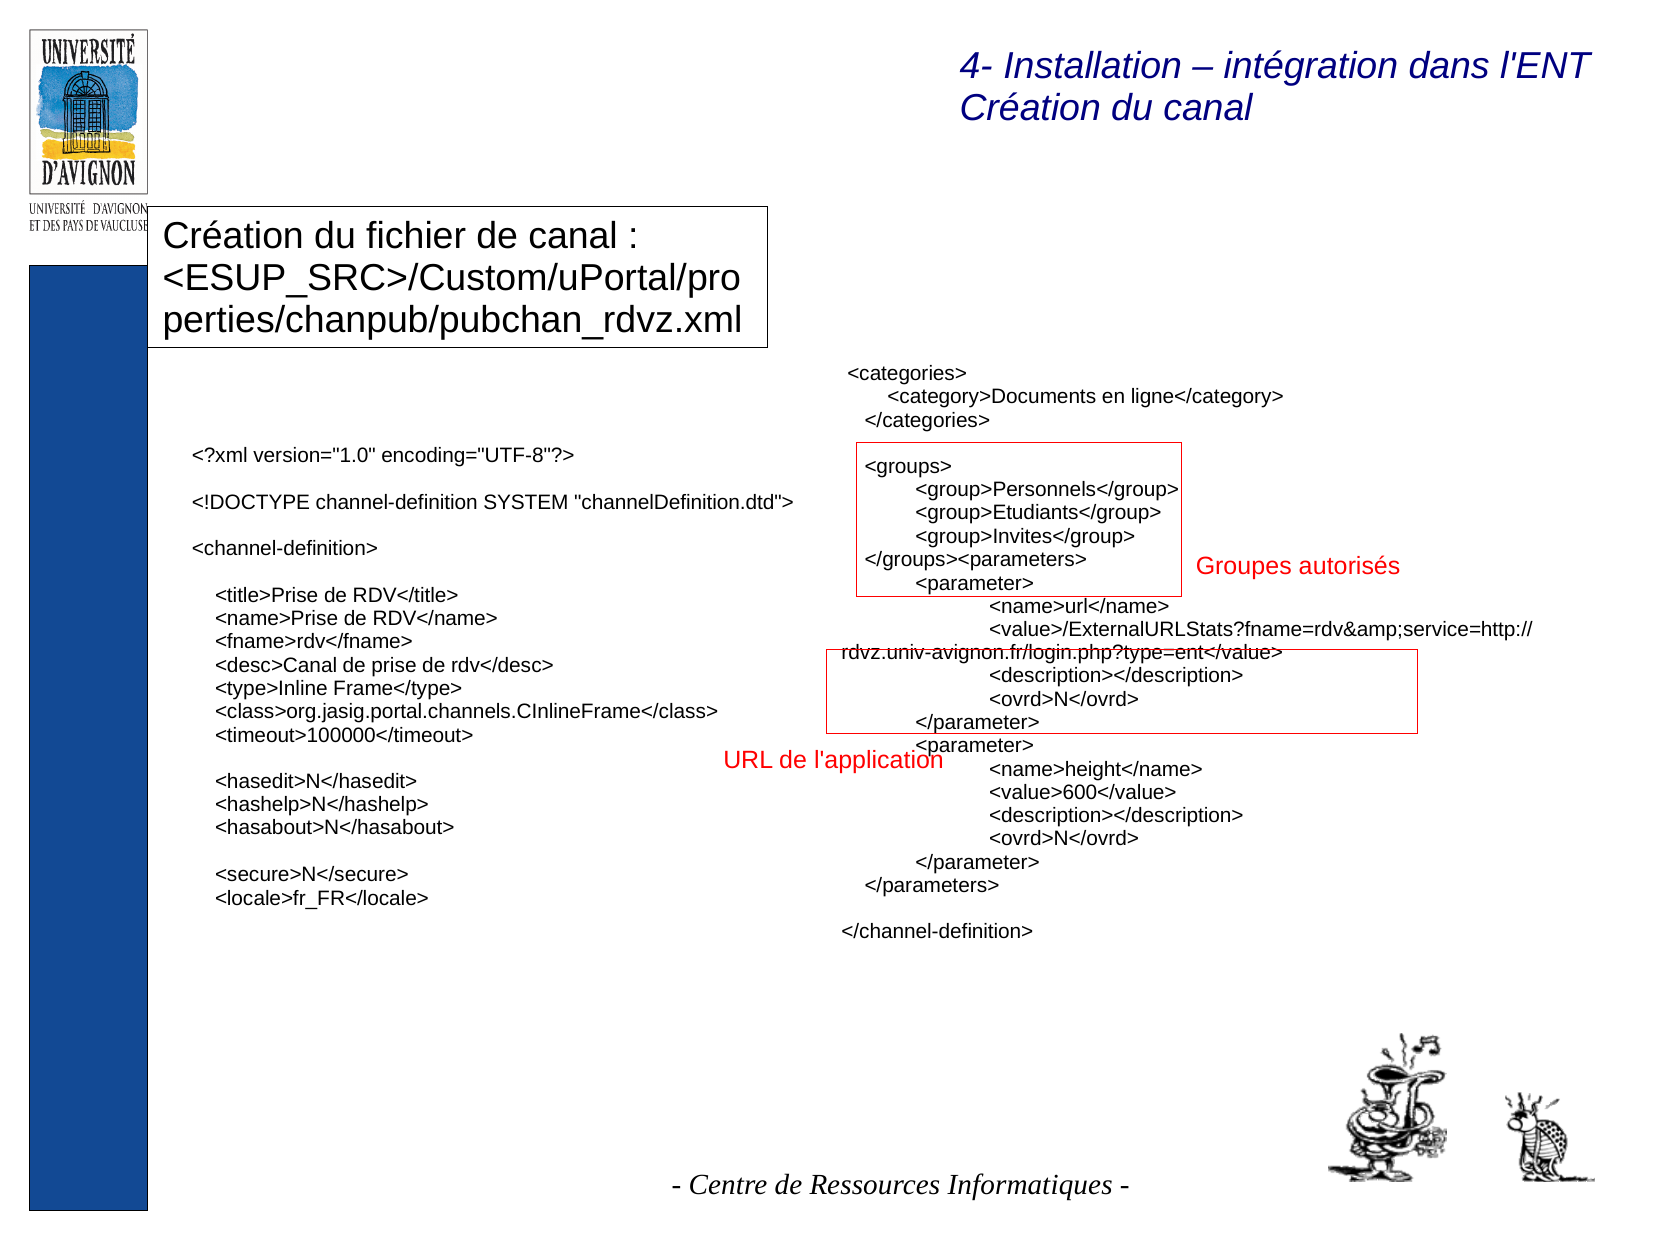

4- Installation – intégration dans l'ENT
Création du canal
Création du fichier de canal :
<ESUP_SRC>/Custom/uPortal/properties/chanpub/pubchan_rdvz.xml
 <categories>
 <category>Documents en ligne</category>
 </categories>
 <groups>
	<group>Personnels</group>
	<group>Etudiants</group>
	<group>Invites</group>
 </groups><parameters>
 	<parameter>
		<name>url</name>
		<value>/ExternalURLStats?fname=rdv&amp;service=http://rdvz.univ-avignon.fr/login.php?type=ent</value>
		<description></description>
		<ovrd>N</ovrd>
	</parameter>
	<parameter>
		<name>height</name>
		<value>600</value>
		<description></description>
		<ovrd>N</ovrd>
	</parameter>
 </parameters>
</channel-definition>
<?xml version="1.0" encoding="UTF-8"?>
<!DOCTYPE channel-definition SYSTEM "channelDefinition.dtd">
<channel-definition>
 <title>Prise de RDV</title>
 <name>Prise de RDV</name>
 <fname>rdv</fname>
 <desc>Canal de prise de rdv</desc>
 <type>Inline Frame</type>
 <class>org.jasig.portal.channels.CInlineFrame</class>
 <timeout>100000</timeout>
 <hasedit>N</hasedit>
 <hashelp>N</hashelp>
 <hasabout>N</hasabout>
 <secure>N</secure>
 <locale>fr_FR</locale>
Groupes autorisés
URL de l'application
 - Centre de Ressources Informatiques -
 - Centre de Ressources Informatiques -